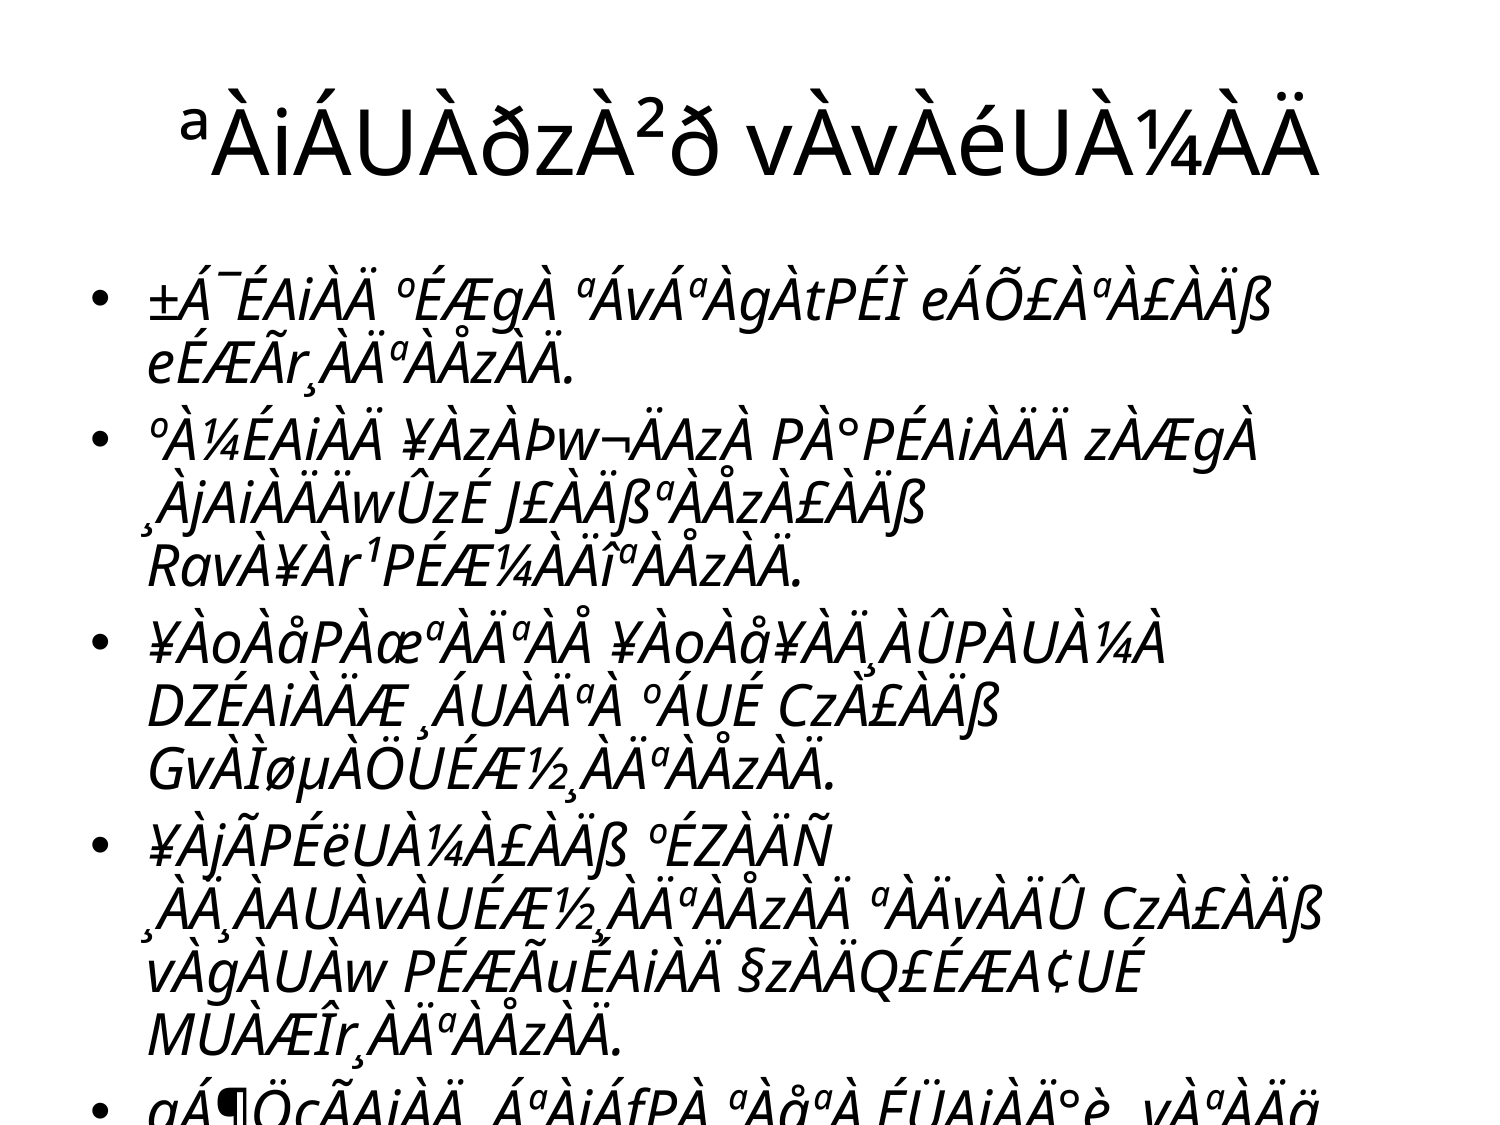

# ªÀiÁUÀðzÀ²ð vÀvÀéUÀ¼ÀÄ
±Á¯ÉAiÀÄ ºÉÆgÀ ªÁvÁªÀgÀtPÉÌ eÁÕ£ÀªÀ£ÀÄß eÉÆÃr¸ÀÄªÀÅzÀÄ.
ºÀ¼ÉAiÀÄ ¥ÀzÀÞw¬ÄAzÀ PÀ°PÉAiÀÄÄ zÀÆgÀ ¸ÀjAiÀÄÄwÛzÉ J£ÀÄßªÀÅzÀ£ÀÄß RavÀ¥Àr¹PÉÆ¼ÀÄîªÀÅzÀÄ.
¥ÀoÀåPÀæªÀÄªÀÅ ¥ÀoÀå¥ÀÄ¸ÀÛPÀUÀ¼À DZÉAiÀÄÆ ¸ÁUÀÄªÀ ºÁUÉ CzÀ£ÀÄß GvÀÌøµÀÖUÉÆ½¸ÀÄªÀÅzÀÄ.
¥ÀjÃPÉëUÀ¼À£ÀÄß ºÉZÀÄÑ ¸ÀÄ¸ÀAUÀvÀUÉÆ½¸ÀÄªÀÅzÀÄ ªÀÄvÀÄÛ CzÀ£ÀÄß vÀgÀUÀw PÉÆÃuÉAiÀÄ §zÀÄQ£ÉÆA¢UÉ MUÀÆÎr¸ÀÄªÀÅzÀÄ.
gÁ¶ÖçÃAiÀÄ ¸ÁªÀiÁfPÀ ªÀåªÀ¸ÉÜAiÀÄ°è vÀªÀÄä vÀªÀÄä C£À£ÀåvÉAiÀÄ£ÀÄß M°¹PÉÆ¼Àî®Ä ¥ÀæAiÀÄwß¸ÀÄªÀªÀgÀ §UÉÎ PÀ¼ÀPÀ½¬ÄAzÀ ªÀwð¸ÀÄªÀÅzÀÄ CUÀvÀå.